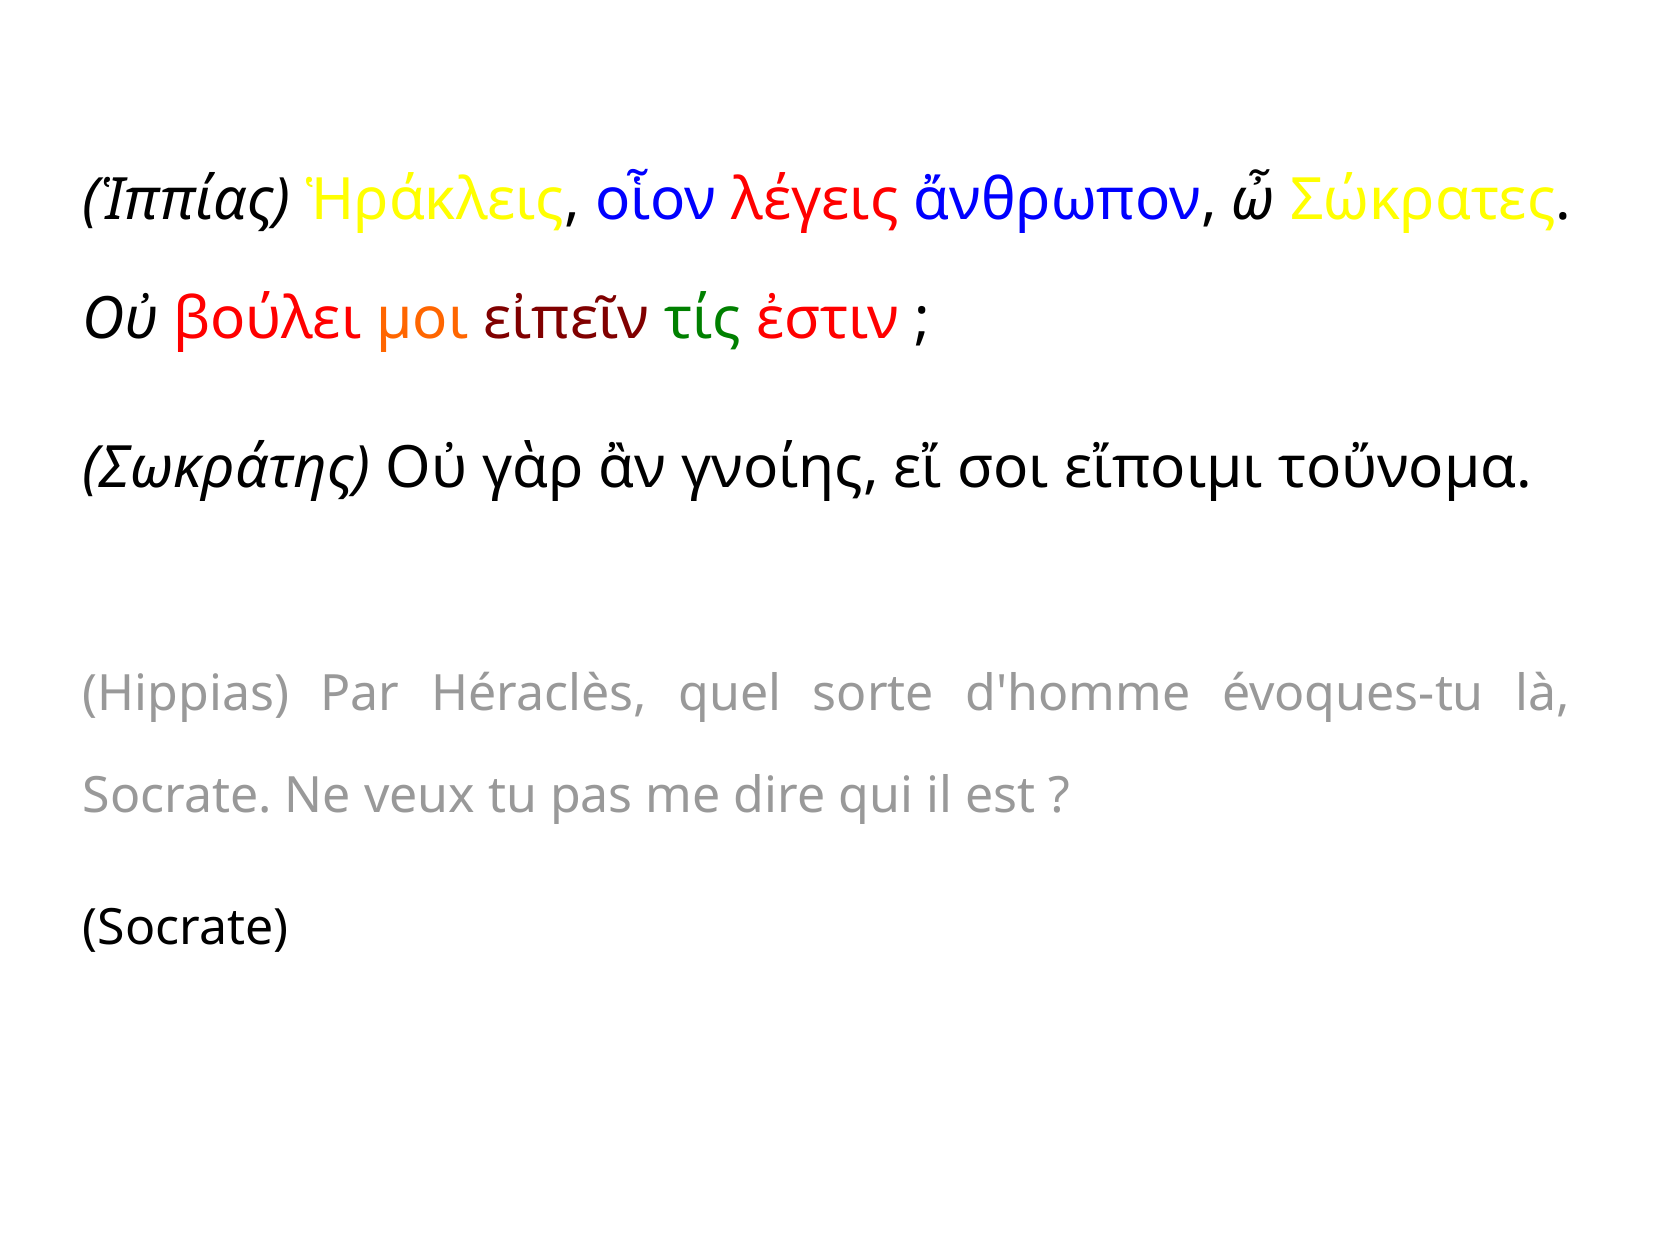

# (Ἱππίας) Ἡράκλεις, οἷον λέγεις ἄνθρωπον, ὦ Σώκρατες. Οὐ βούλει μοι εἰπεῖν τίς ἐστιν ;
(Σωκράτης) Οὐ γὰρ ἂν γνοίης, εἴ σοι εἴποιμι τοὔνομα.
(Hippias) Par Héraclès, quel sorte d'homme évoques-tu là, Socrate. Ne veux tu pas me dire qui il est ?
(Socrate)